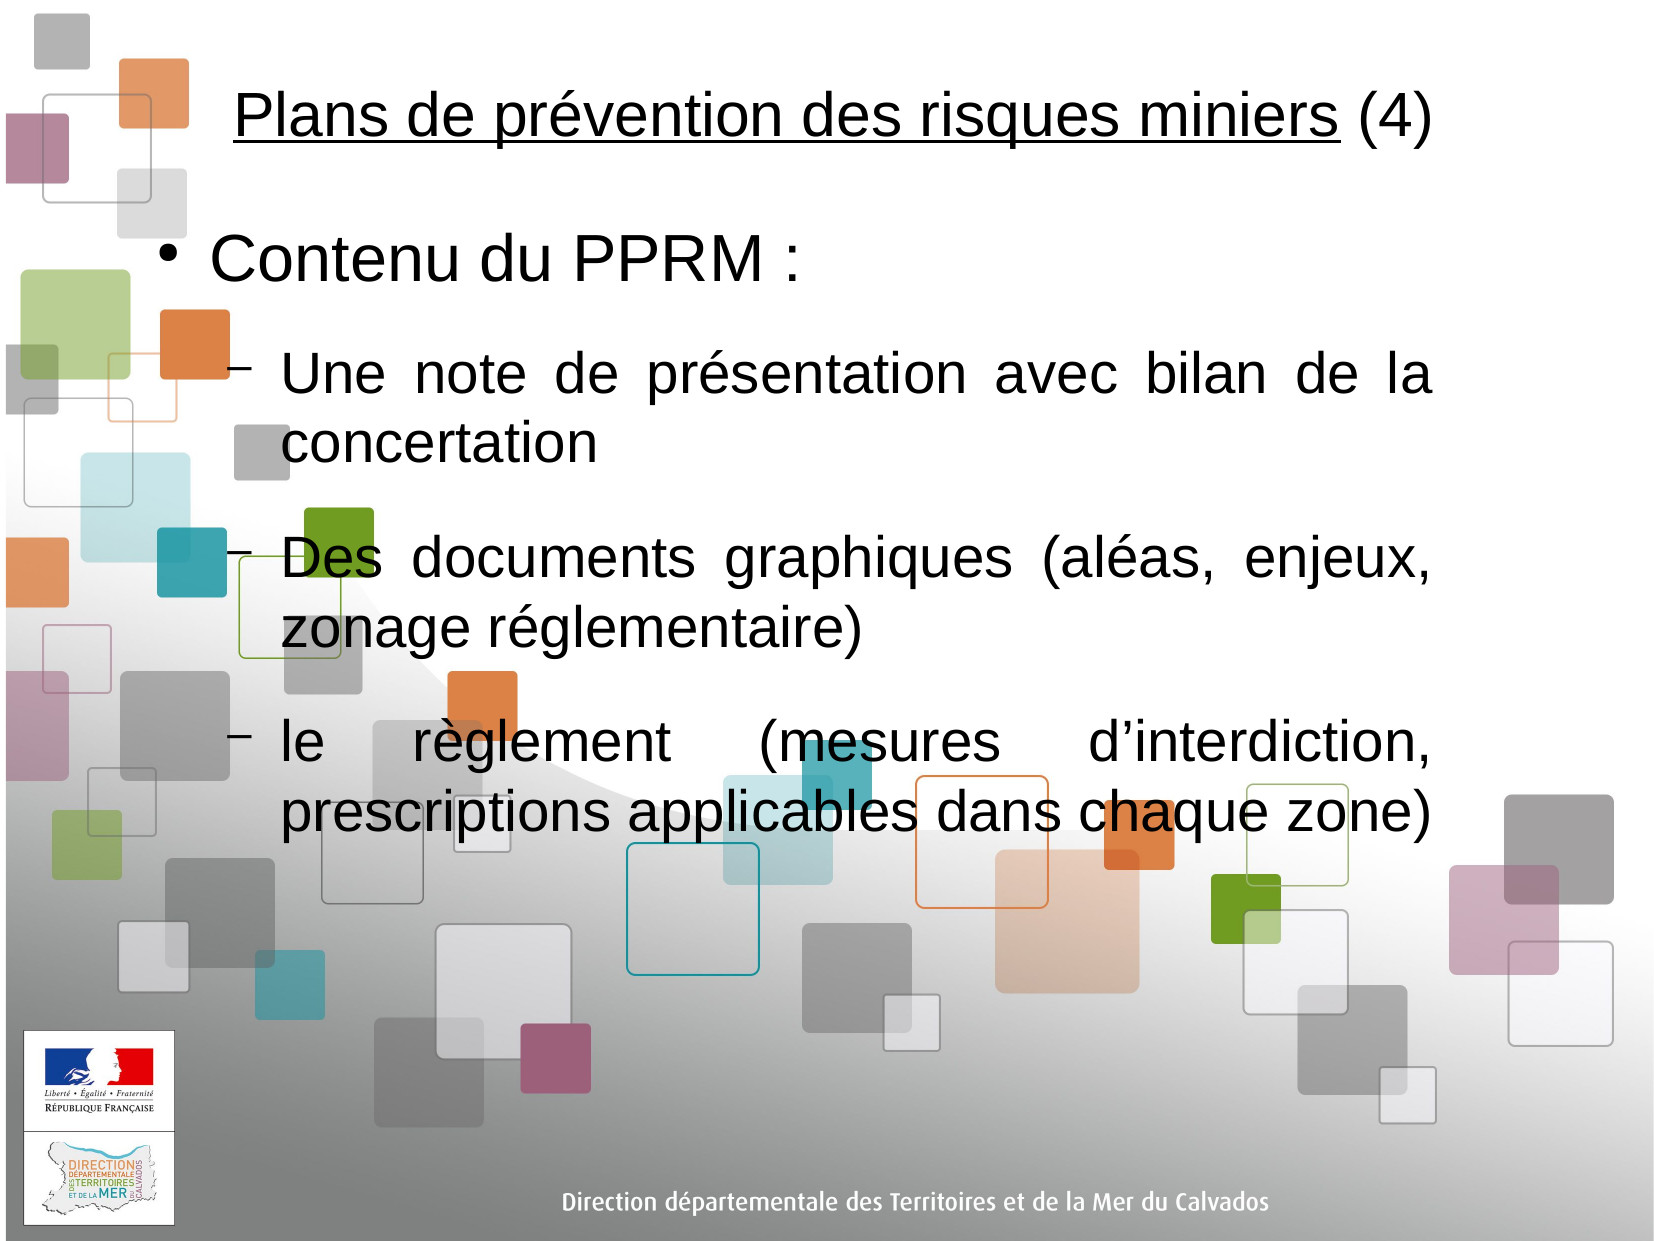

#
Plans de prévention des risques miniers (4)
Contenu du PPRM :
Une note de présentation avec bilan de la concertation
Des documents graphiques (aléas, enjeux, zonage réglementaire)
le règlement (mesures d’interdiction, prescriptions applicables dans chaque zone)